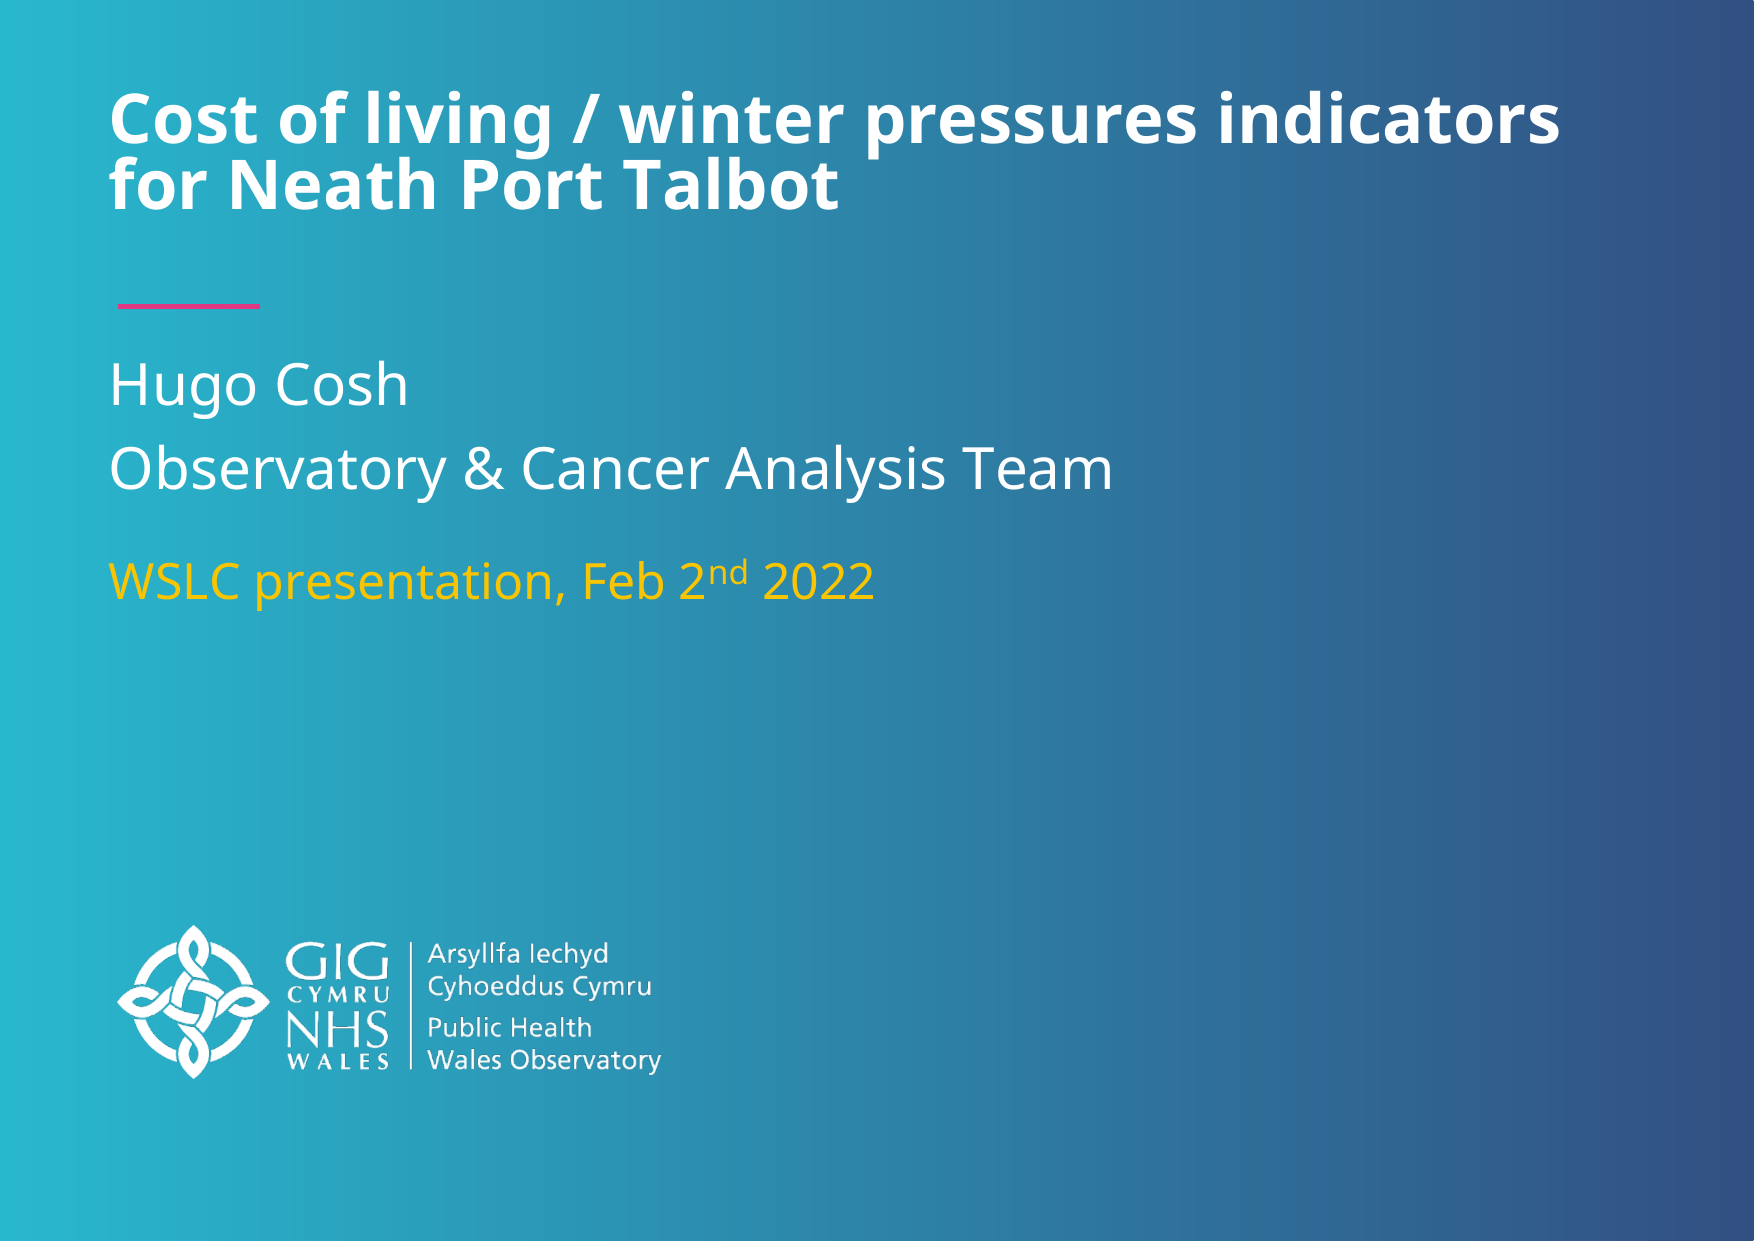

Cost of living / winter pressures indicators for Neath Port Talbot
Hugo Cosh
Observatory & Cancer Analysis Team
WSLC presentation, Feb 2nd 2022